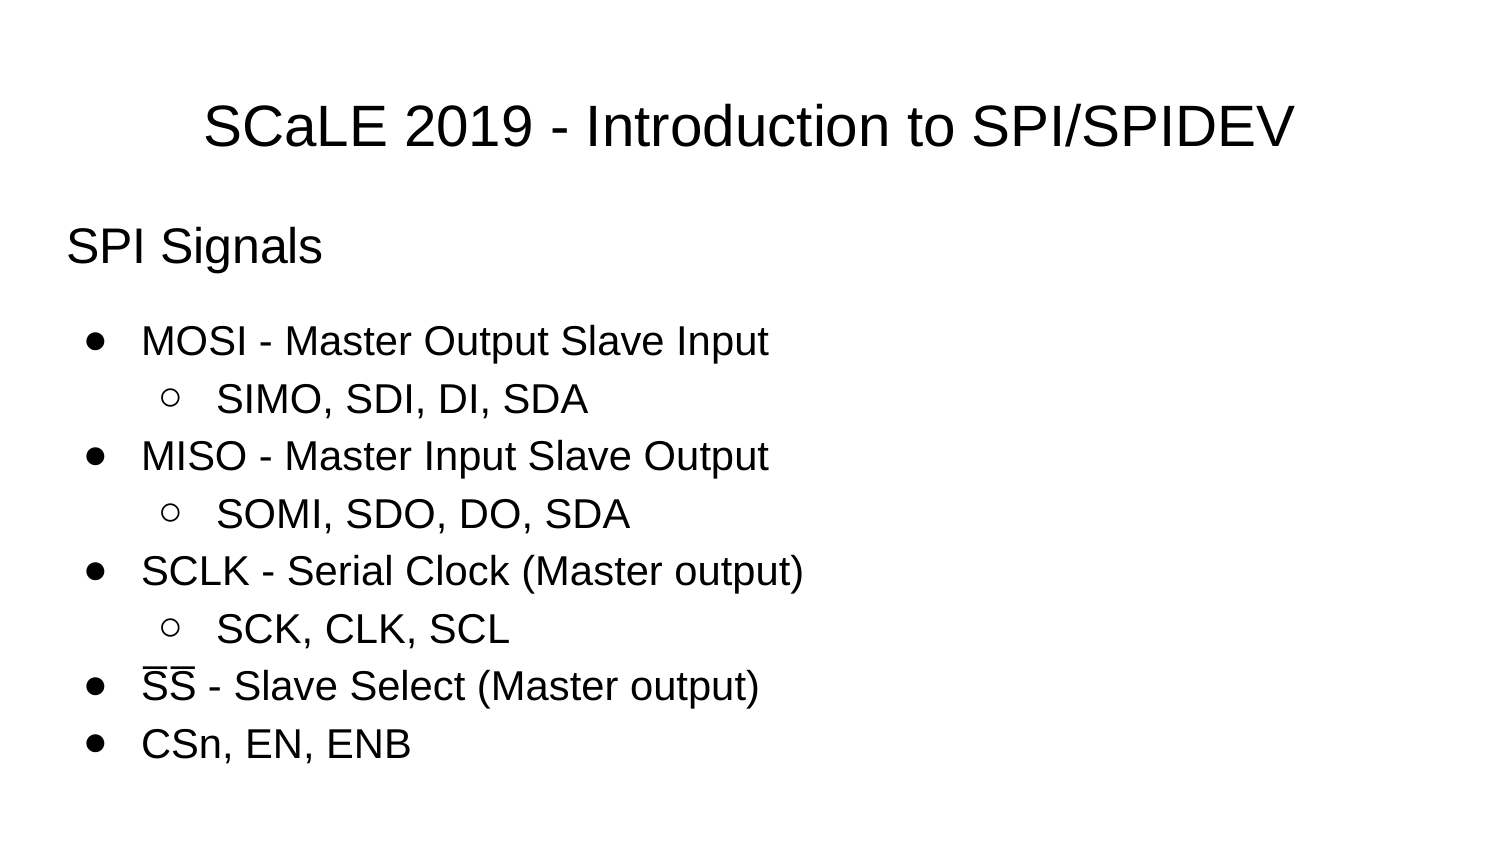

# SCaLE 2019 - Introduction to SPI/SPIDEV
SPI Signals
MOSI - Master Output Slave Input
SIMO, SDI, DI, SDA
MISO - Master Input Slave Output
SOMI, SDO, DO, SDA
SCLK - Serial Clock (Master output)
SCK, CLK, SCL
S̅S̅ - Slave Select (Master output)
CSn, EN, ENB